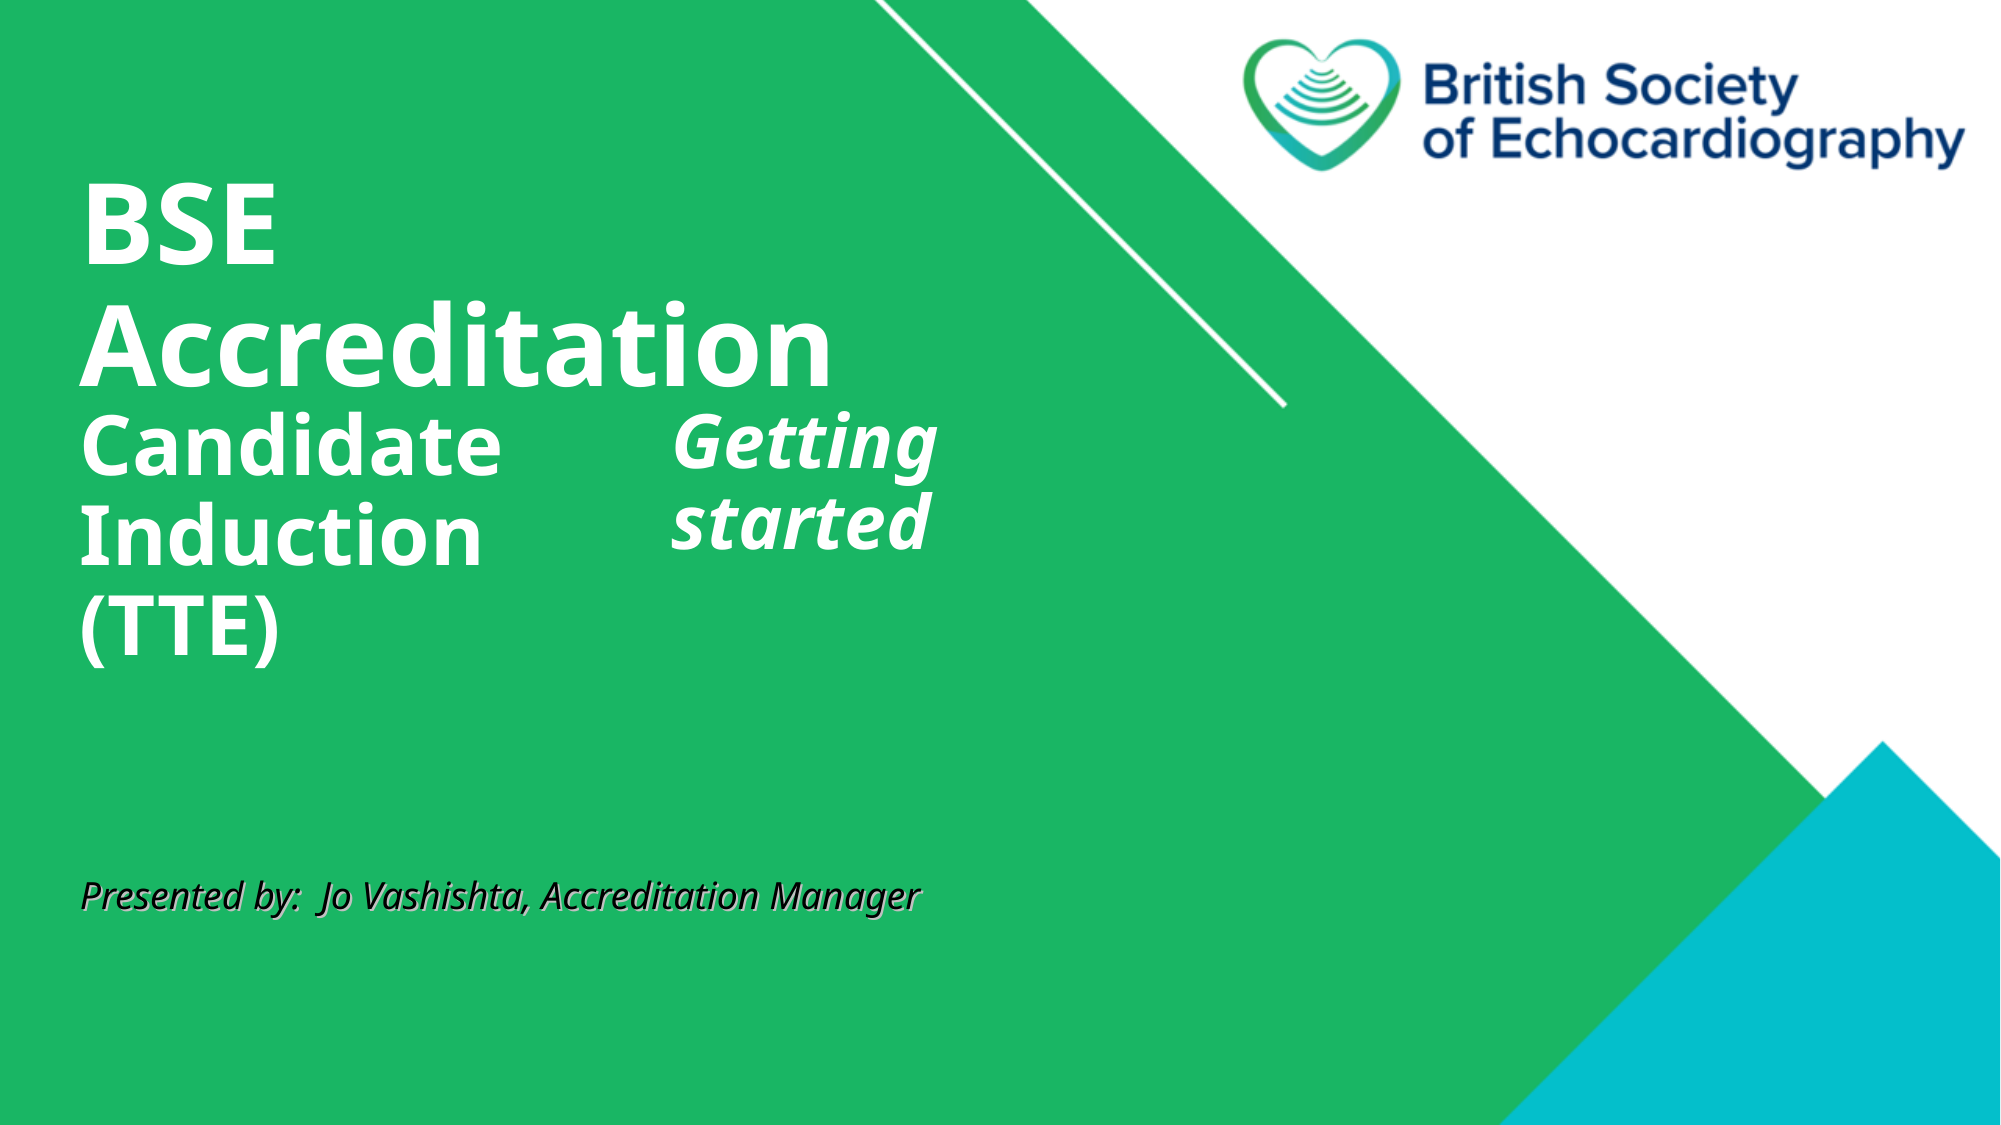

# BSE Accreditation
Candidate Induction (TTE)
Getting started
Presented by: Jo Vashishta, Accreditation Manager